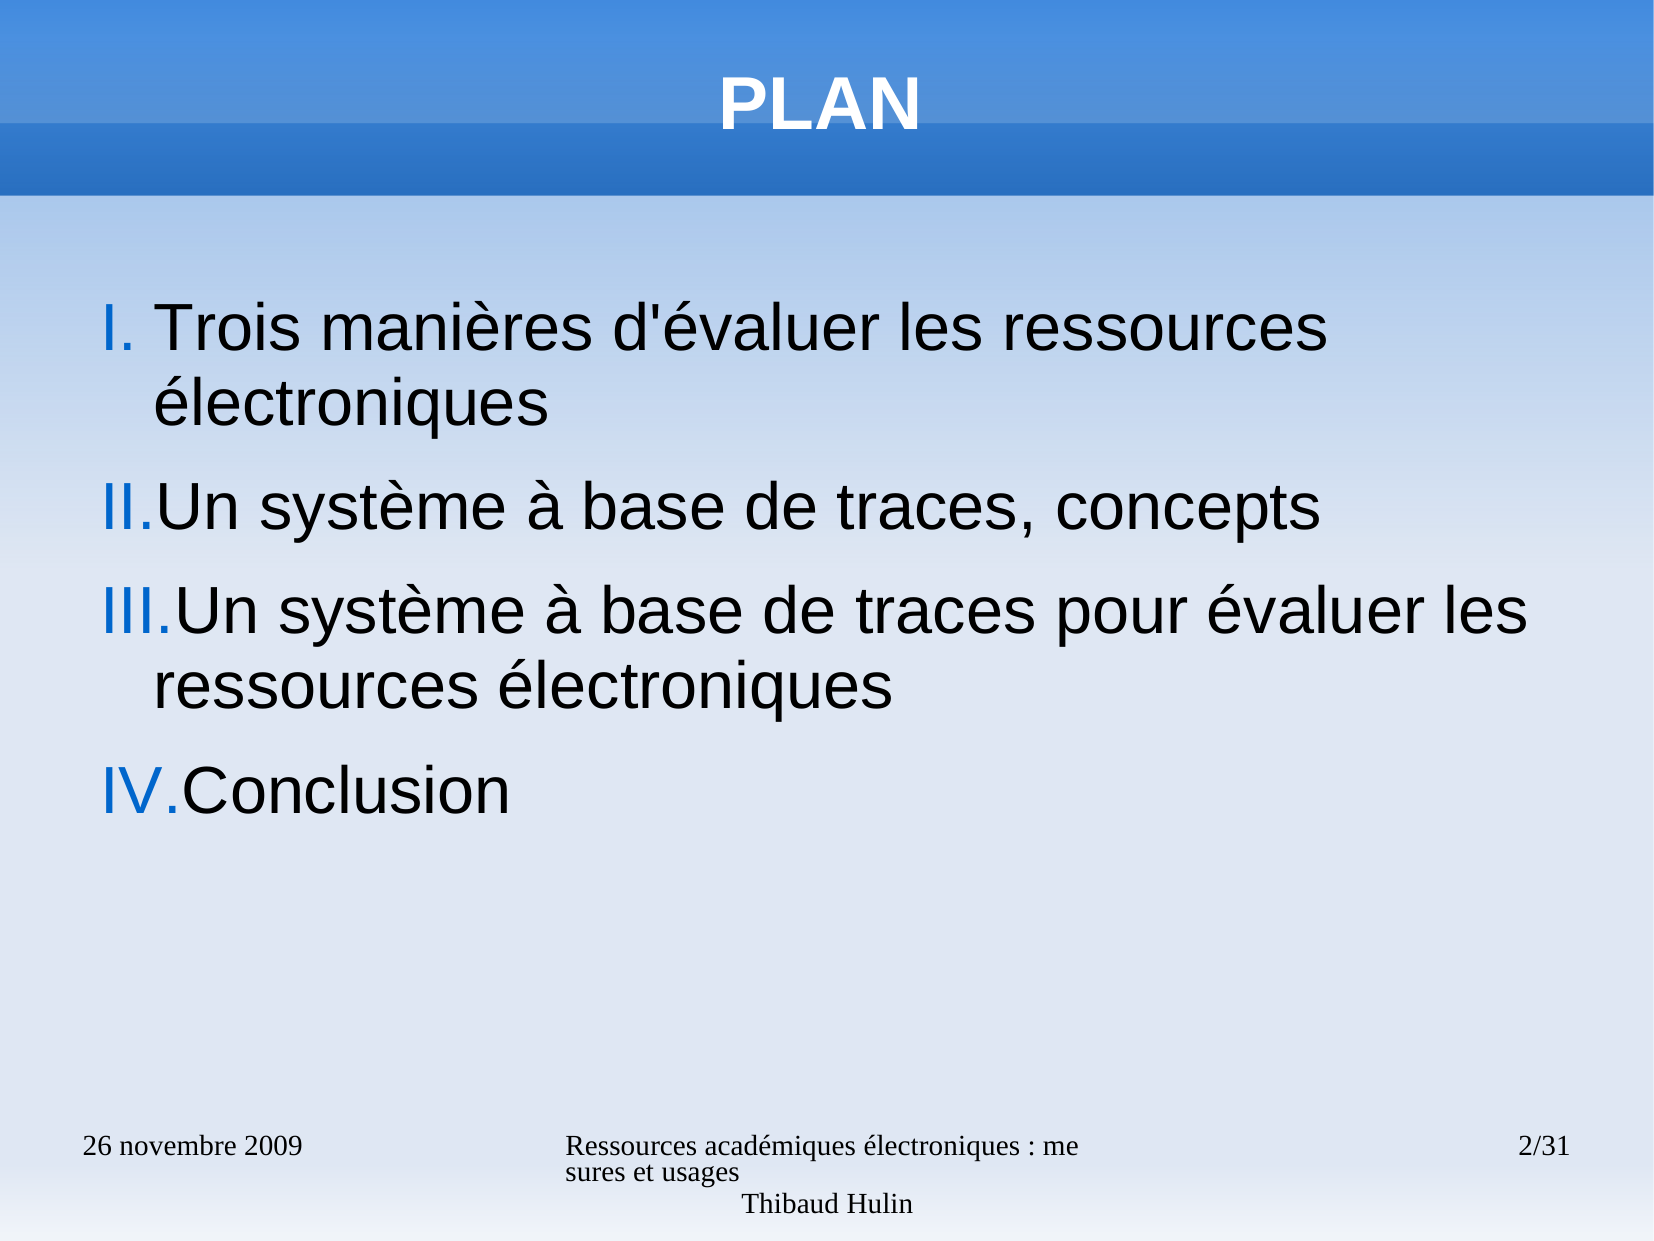

# PLAN
Trois manières d'évaluer les ressources électroniques
Un système à base de traces, concepts
Un système à base de traces pour évaluer les ressources électroniques
Conclusion
26 novembre 2009
Ressources académiques électroniques : mesures et usages
2